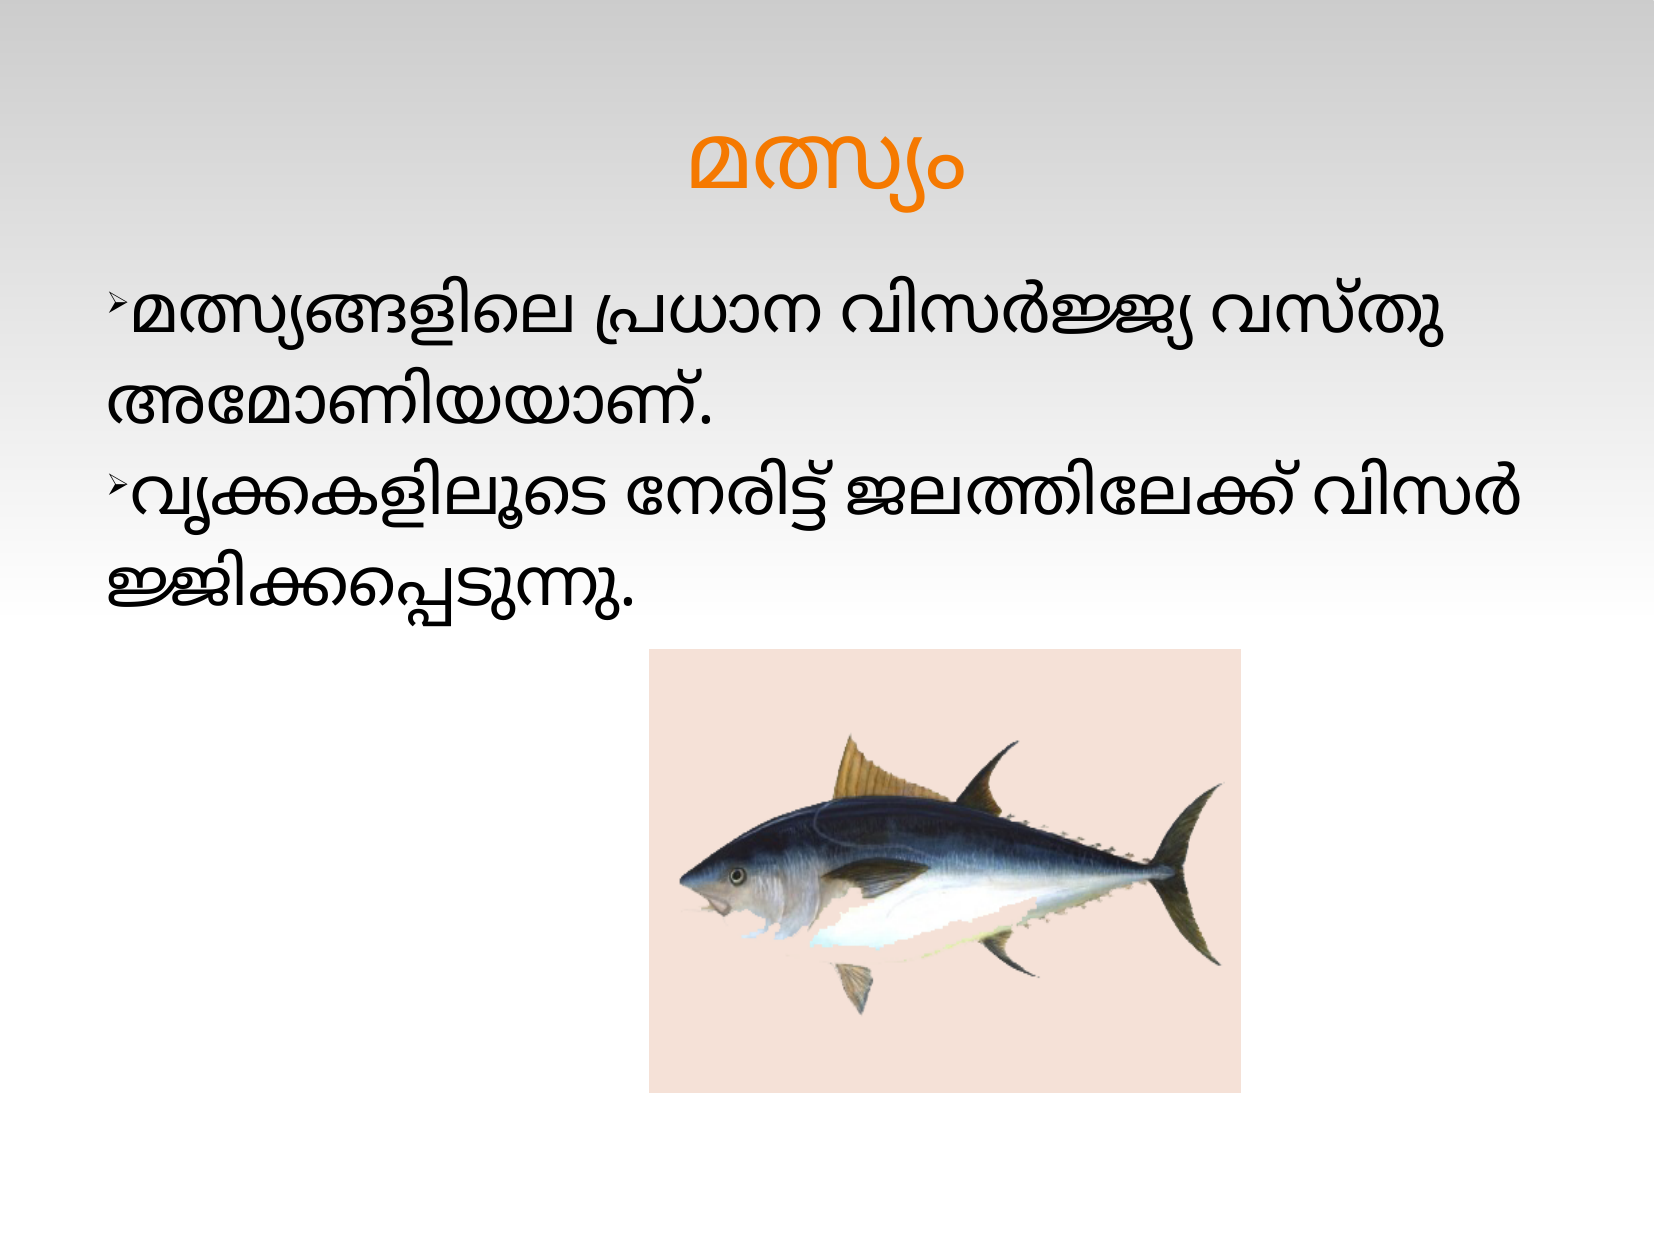

# മത്സ്യം
മത്സ്യങ്ങളിലെ പ്രധാന വിസര്‍ജ്ജ്യ വസ്തു അമോണിയയാണ്.
വൃക്കകളിലൂടെ നേരിട്ട് ജലത്തിലേക്ക് വിസര്‍ജ്ജിക്കപ്പെടുന്നു.